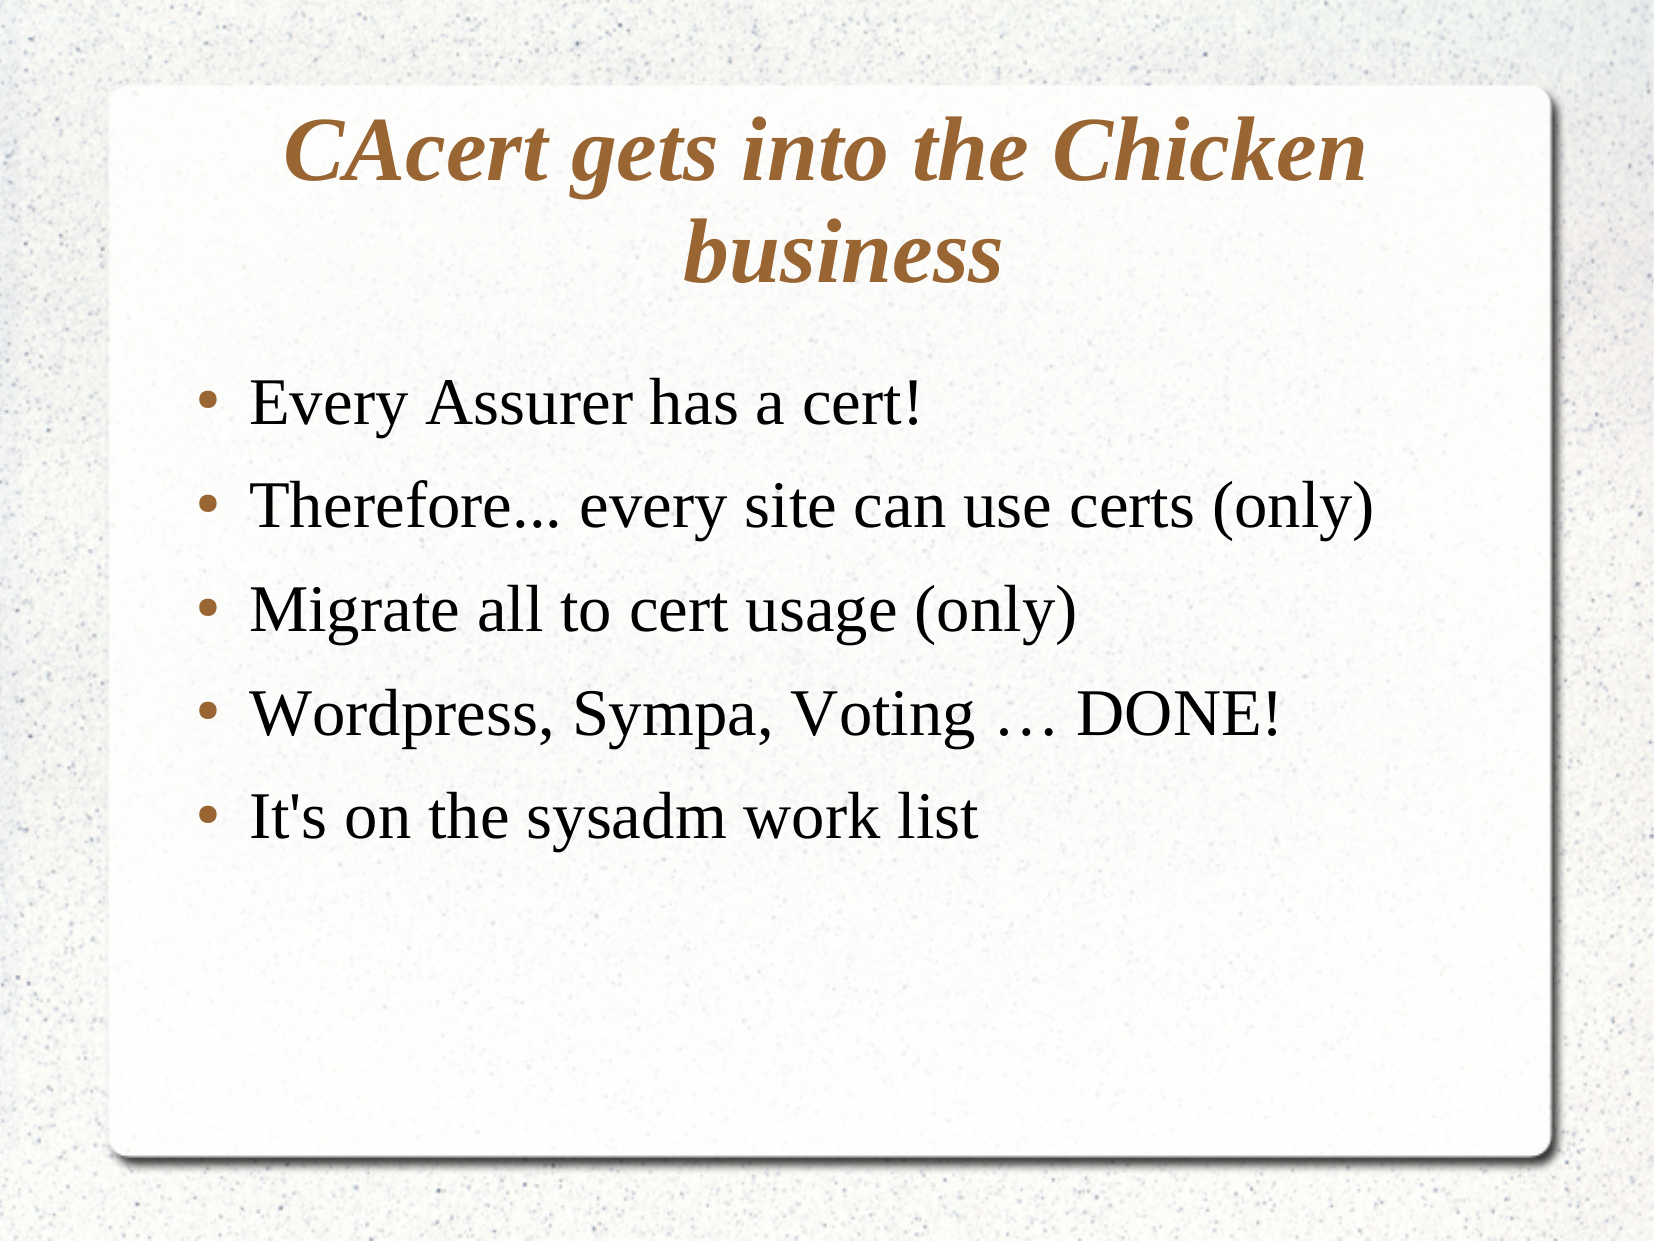

# CAcert gets into the Chicken business
Every Assurer has a cert!
Therefore... every site can use certs (only)
Migrate all to cert usage (only)
Wordpress, Sympa, Voting … DONE!
It's on the sysadm work list